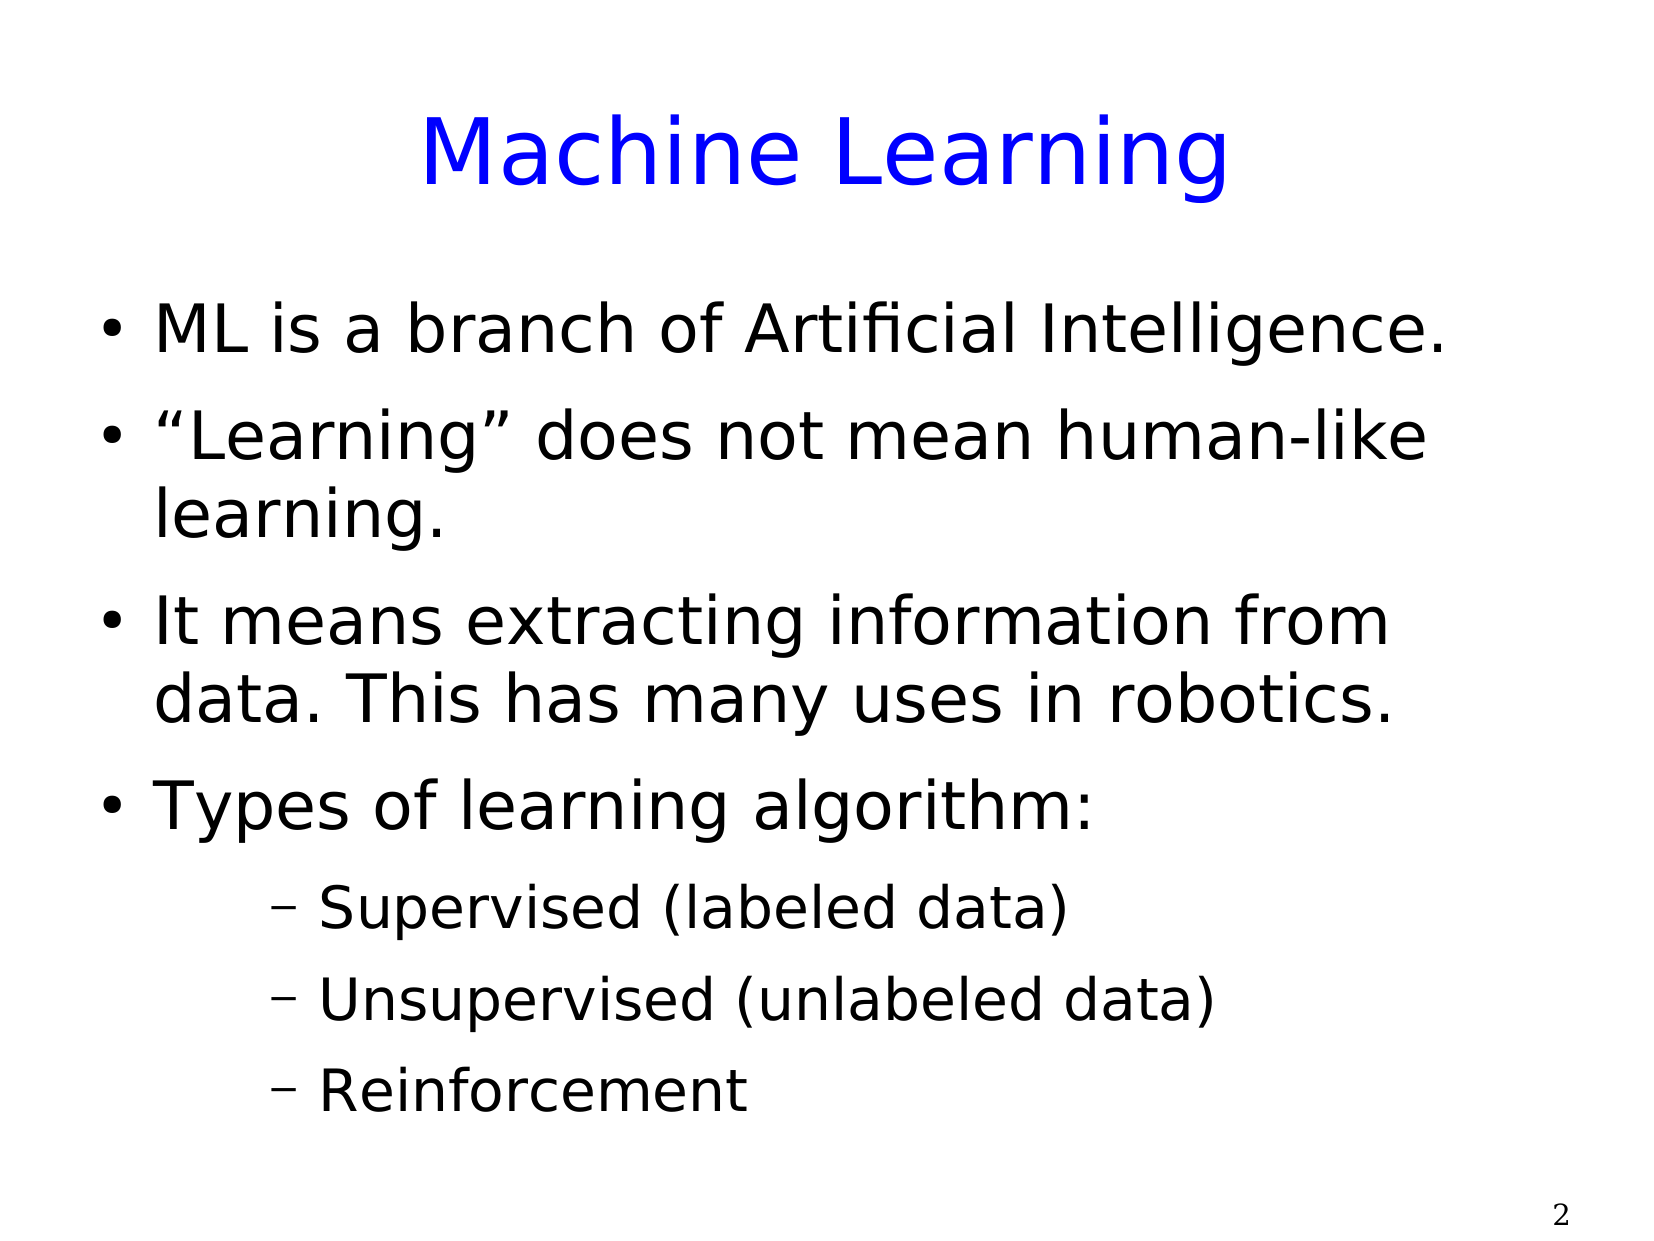

# Machine Learning
ML is a branch of Artificial Intelligence.
“Learning” does not mean human-like learning.
It means extracting information from data. This has many uses in robotics.
Types of learning algorithm:
Supervised (labeled data)
Unsupervised (unlabeled data)
Reinforcement
2